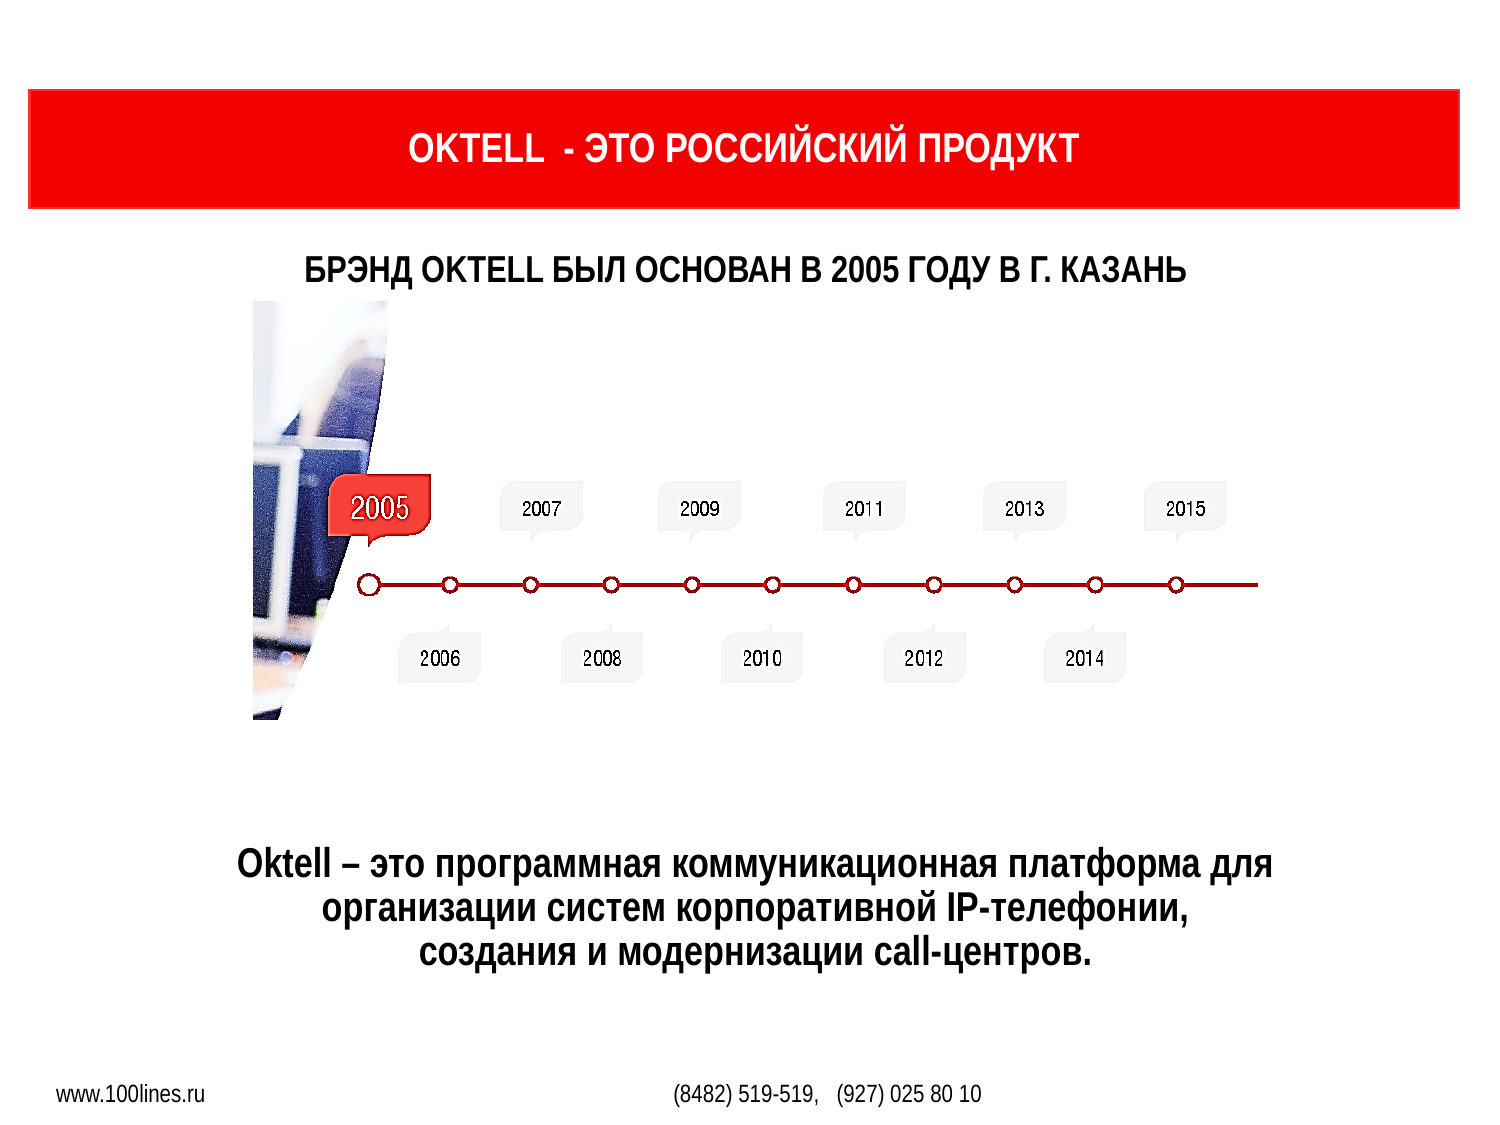

OKTELL - ЭТО РОССИЙСКИЙ ПРОДУКТ
БРЭНД OKTELL БЫЛ ОСНОВАН В 2005 ГОДУ В Г. КАЗАНЬ
Oktell – это программная коммуникационная платформа для организации систем корпоративной IP-телефонии,
создания и модернизации call-центров.
www.100lines.ru		 		 			 (8482) 519-519, (927) 025 80 10